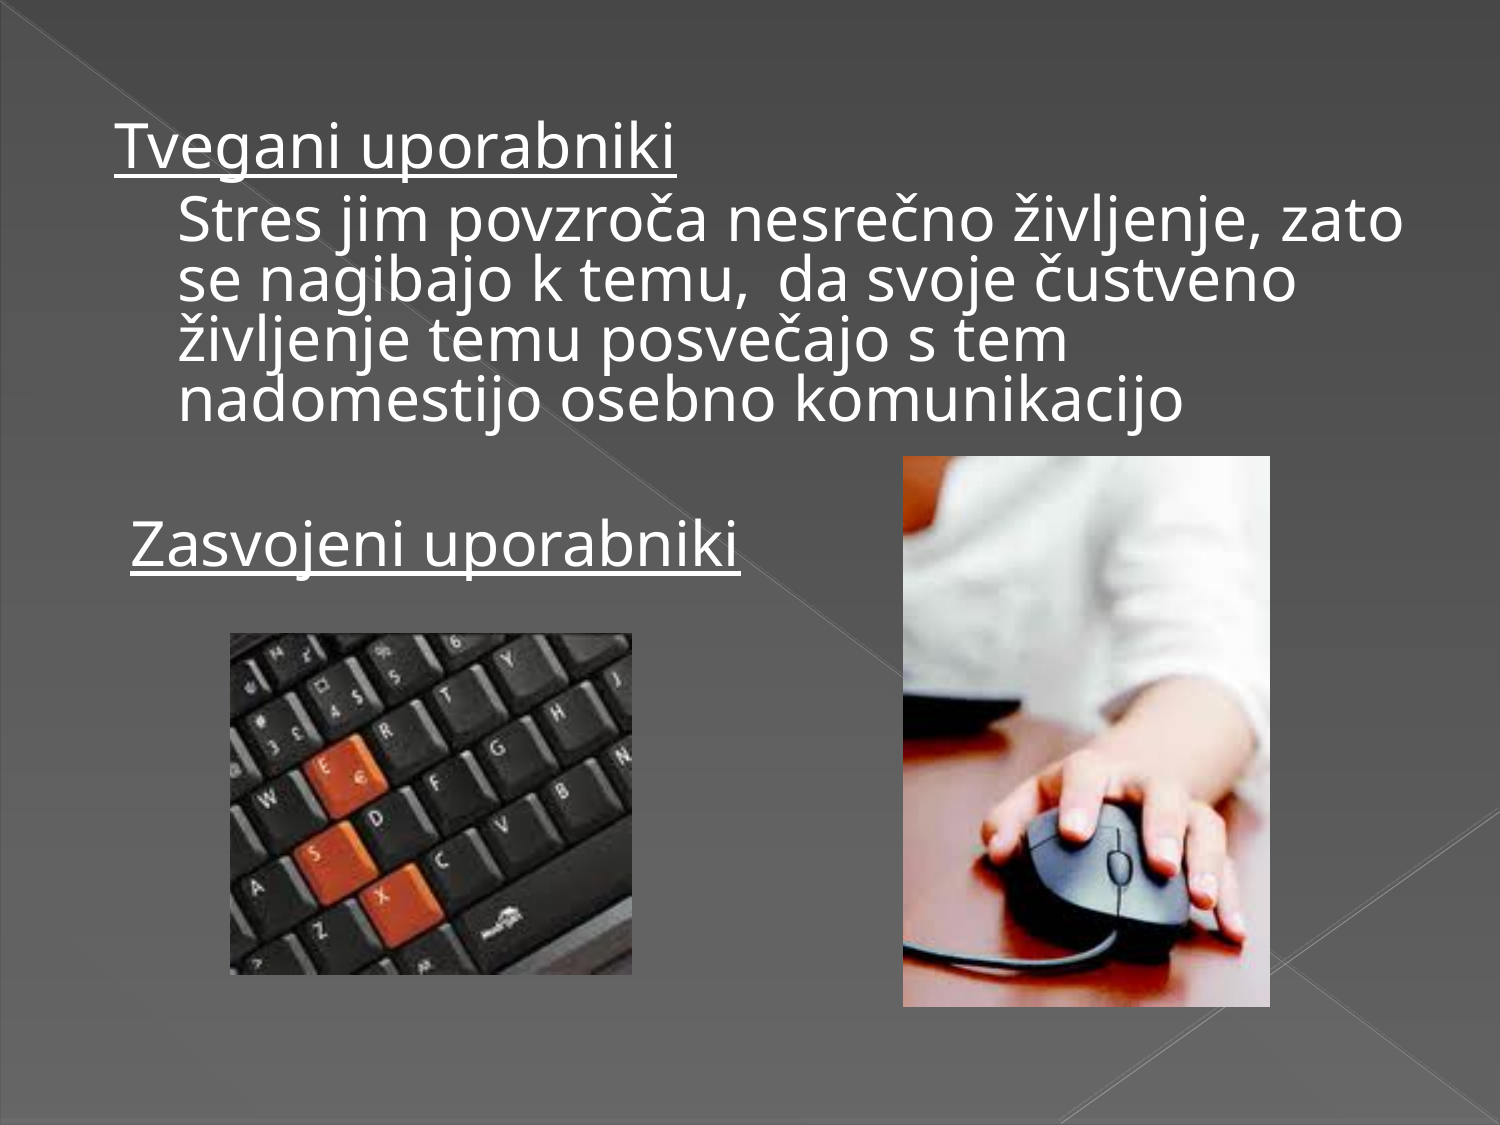

# Tvegani uporabniki
	Stres jim povzroča nesrečno življenje, zato se nagibajo k temu, 	da svoje čustveno življenje temu posvečajo s tem nadomestijo osebno komunikacijo
 Zasvojeni uporabniki